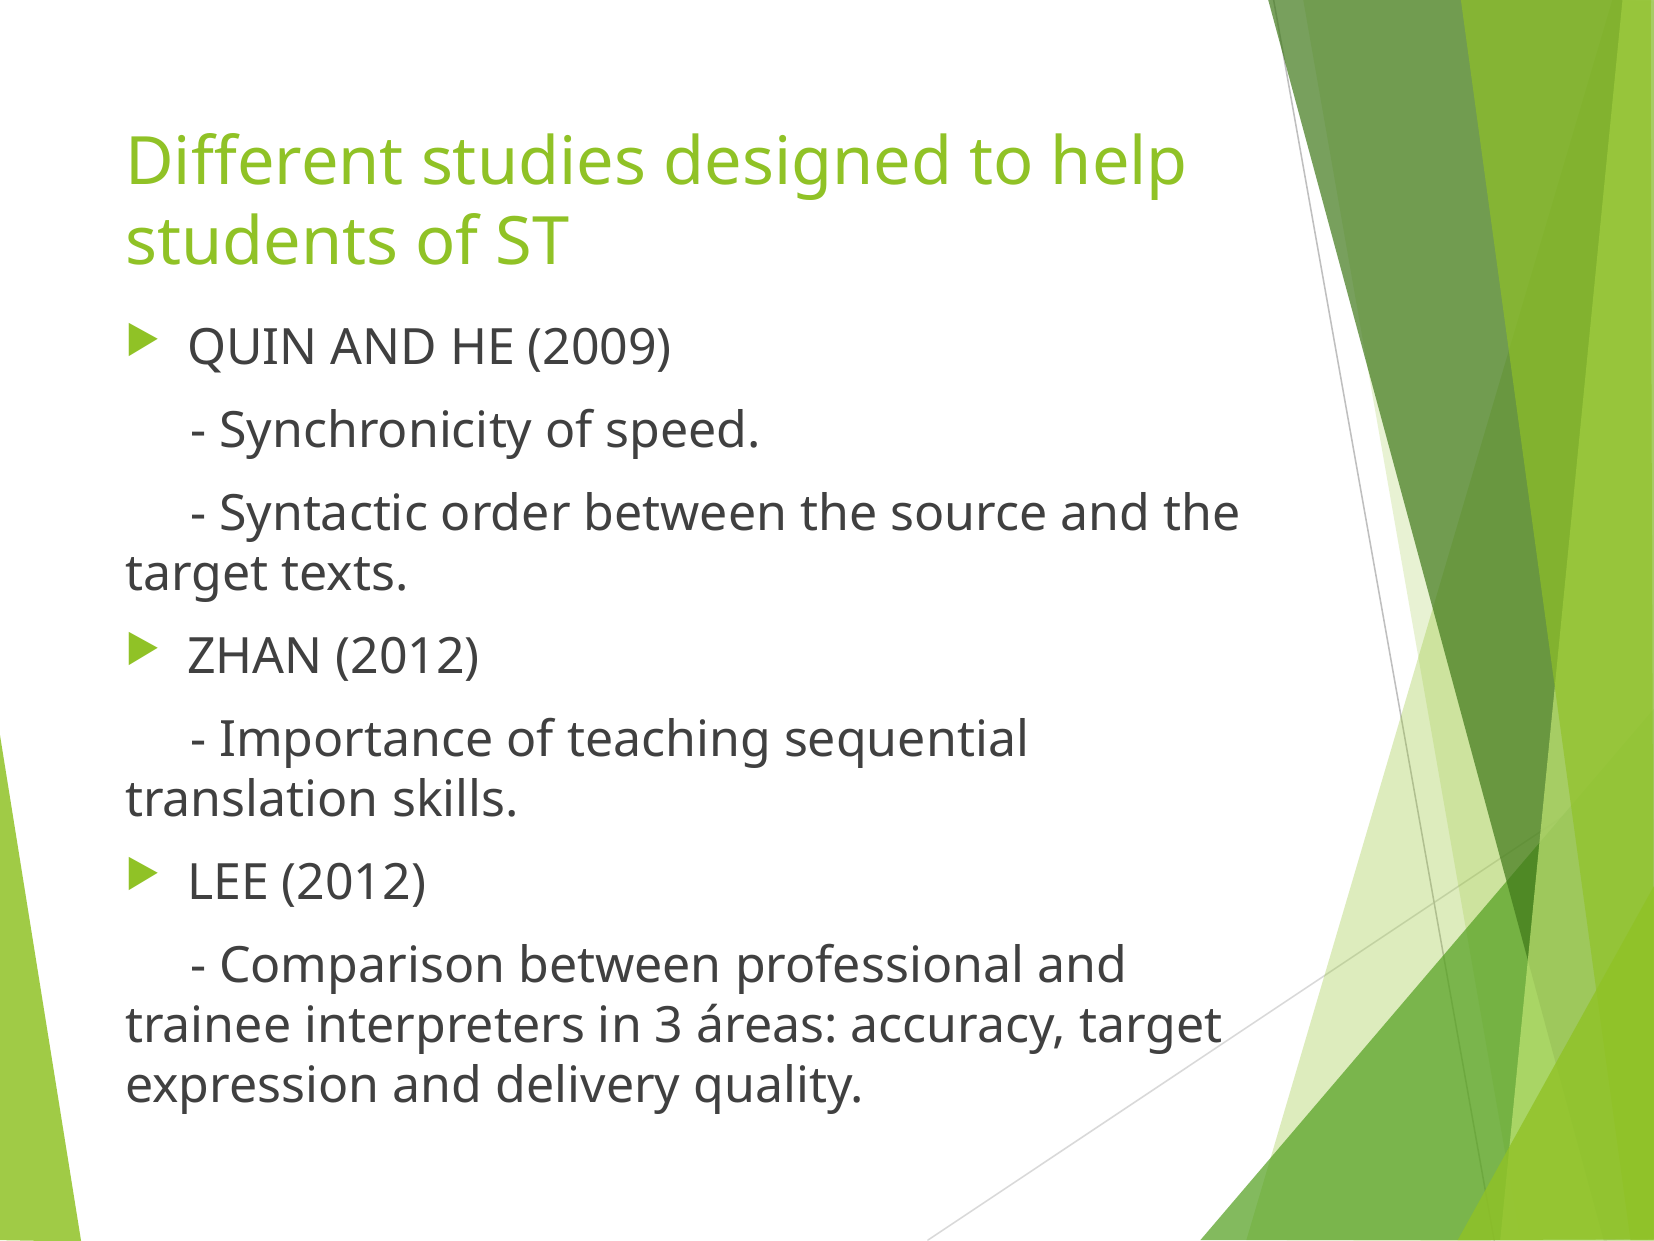

# Different studies designed to help students of ST
QUIN AND HE (2009)
 - Synchronicity of speed.
 - Syntactic order between the source and the target texts.
ZHAN (2012)
 - Importance of teaching sequential translation skills.
LEE (2012)
 - Comparison between professional and trainee interpreters in 3 áreas: accuracy, target expression and delivery quality.